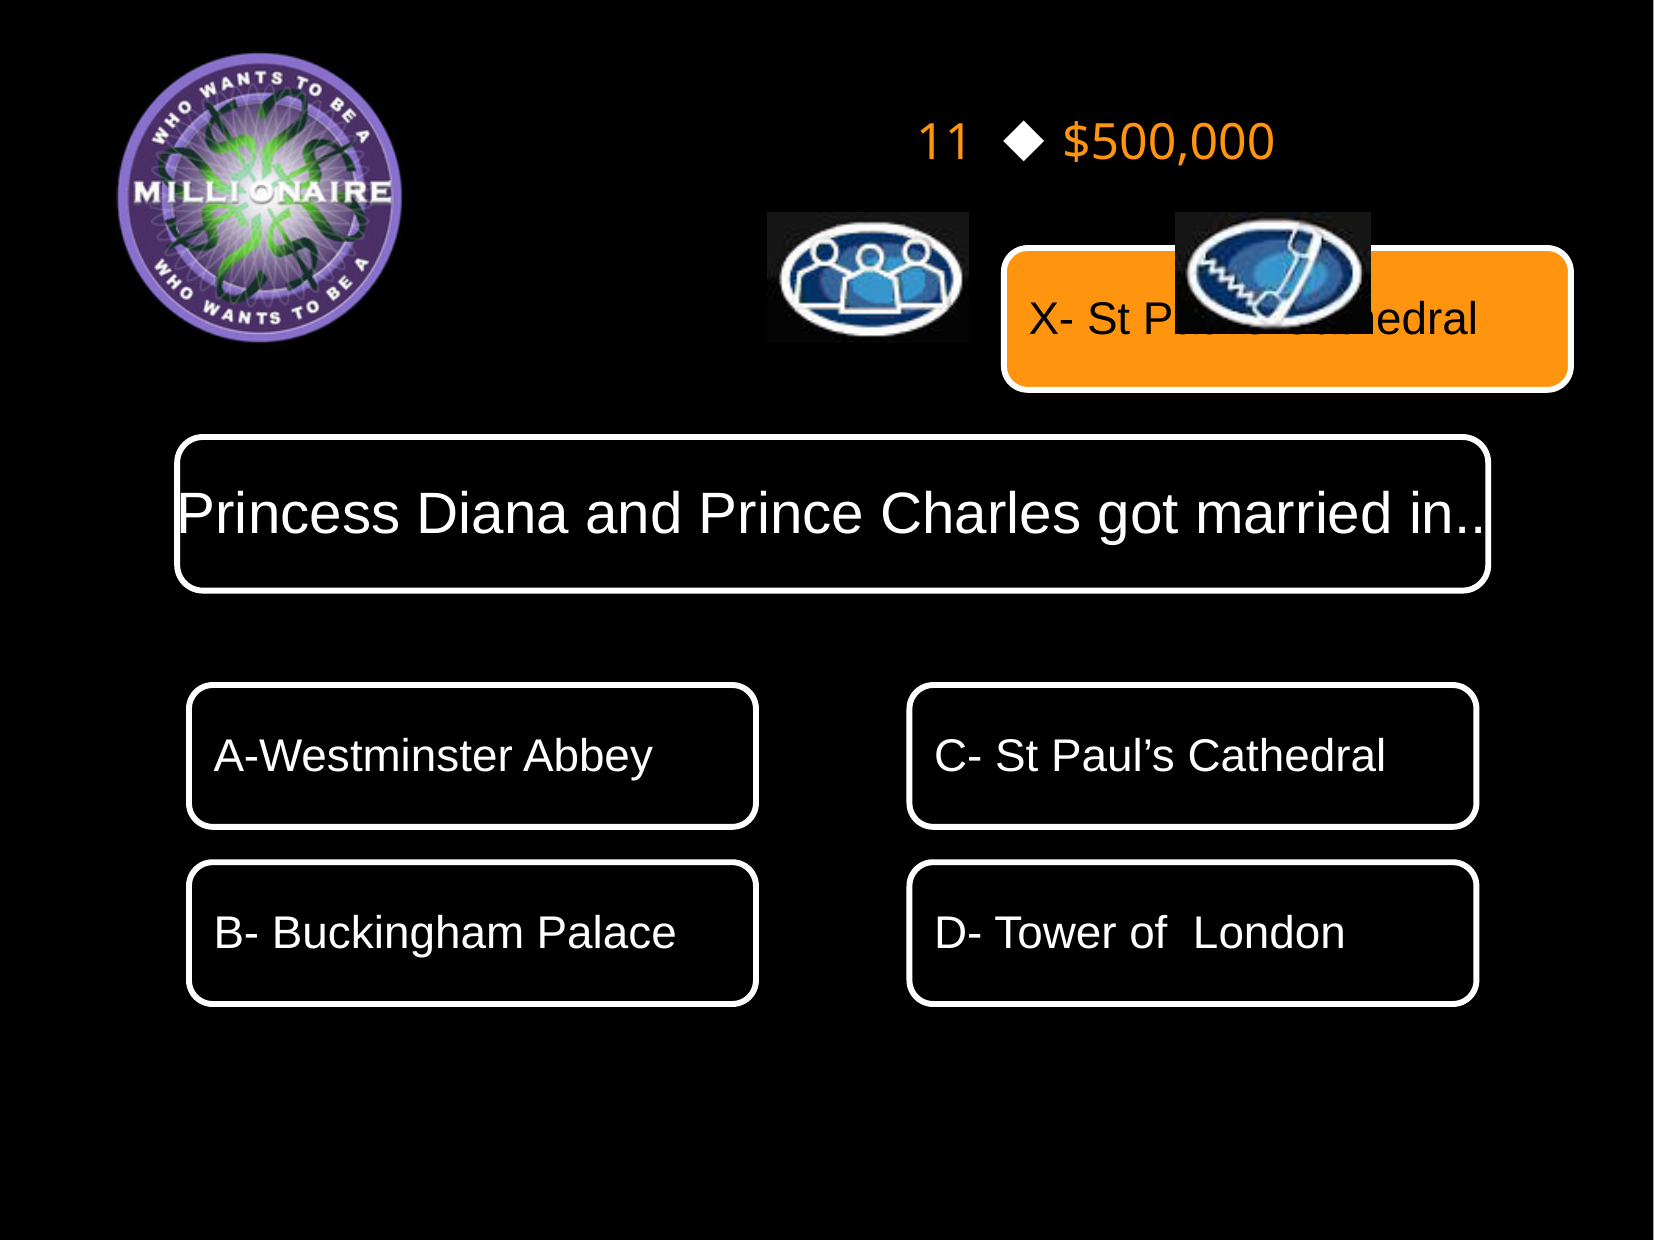

11  $500,000
X- St Paul’s Cathedral
Princess Diana and Prince Charles got married in..
A-Westminster Abbey
C- St Paul’s Cathedral
B- Buckingham Palace
D- Tower of London